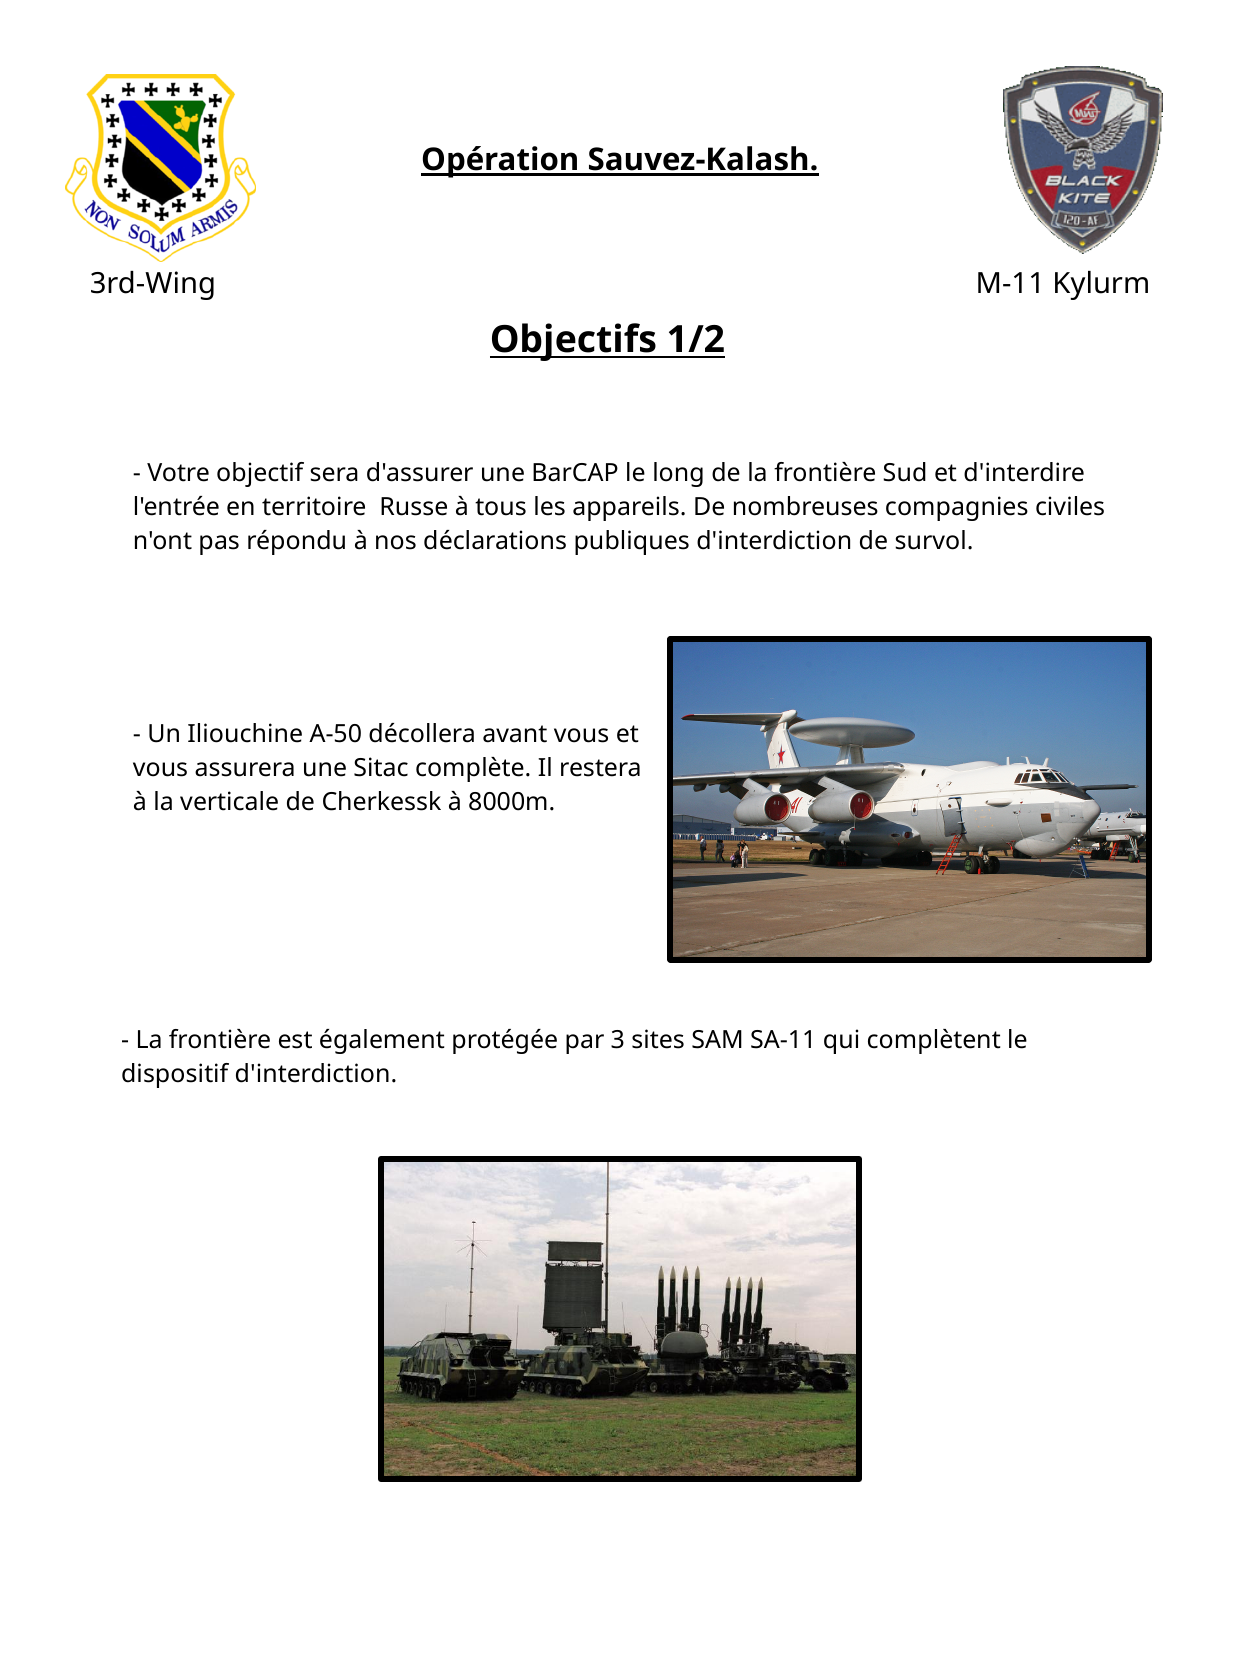

# Opération Sauvez-Kalash. 3rd-Wing											M-11 Kylurm
Objectifs 1/2
- Votre objectif sera d'assurer une BarCAP le long de la frontière Sud et d'interdire l'entrée en territoire Russe à tous les appareils. De nombreuses compagnies civiles n'ont pas répondu à nos déclarations publiques d'interdiction de survol.
- Un Iliouchine A-50 décollera avant vous et vous assurera une Sitac complète. Il restera à la verticale de Cherkessk à 8000m.
- La frontière est également protégée par 3 sites SAM SA-11 qui complètent le dispositif d'interdiction.